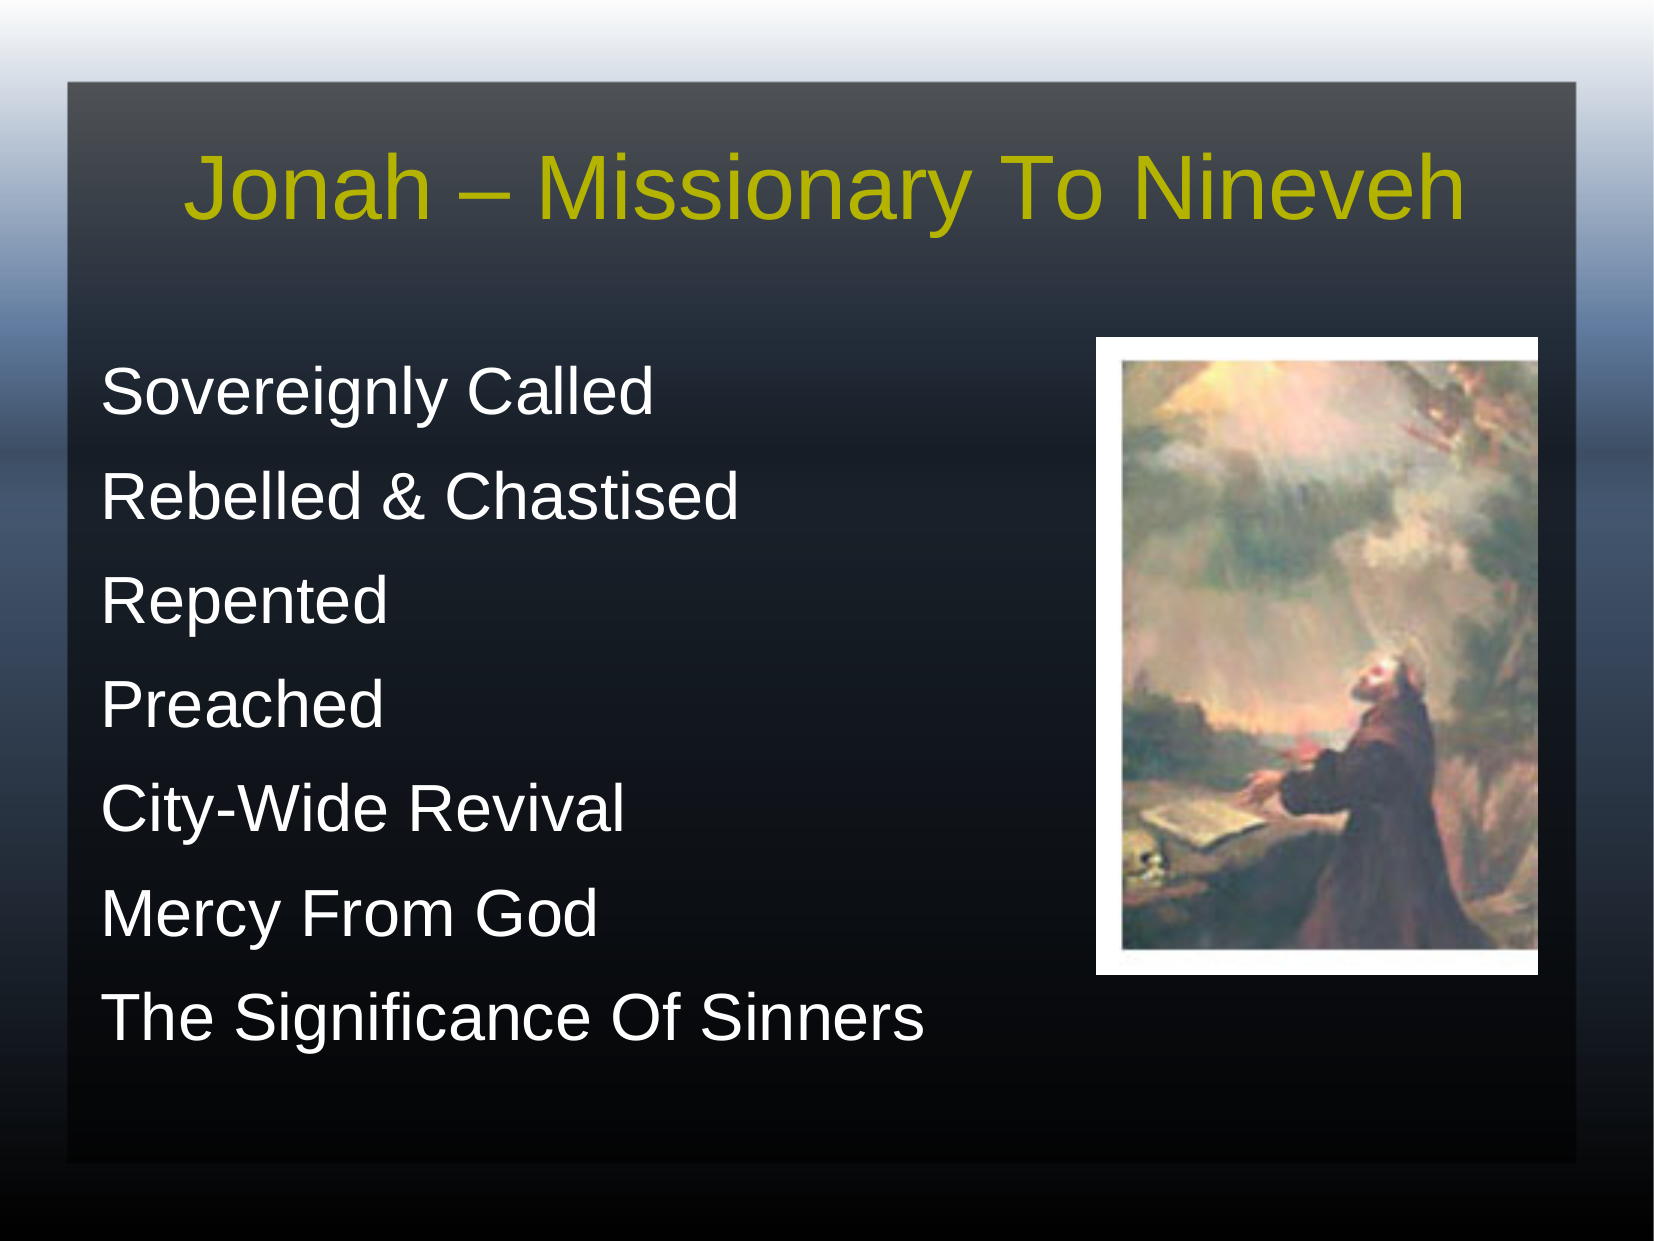

# Jonah – Missionary To Nineveh
Sovereignly Called
Rebelled & Chastised
Repented
Preached
City-Wide Revival
Mercy From God
The Significance Of Sinners